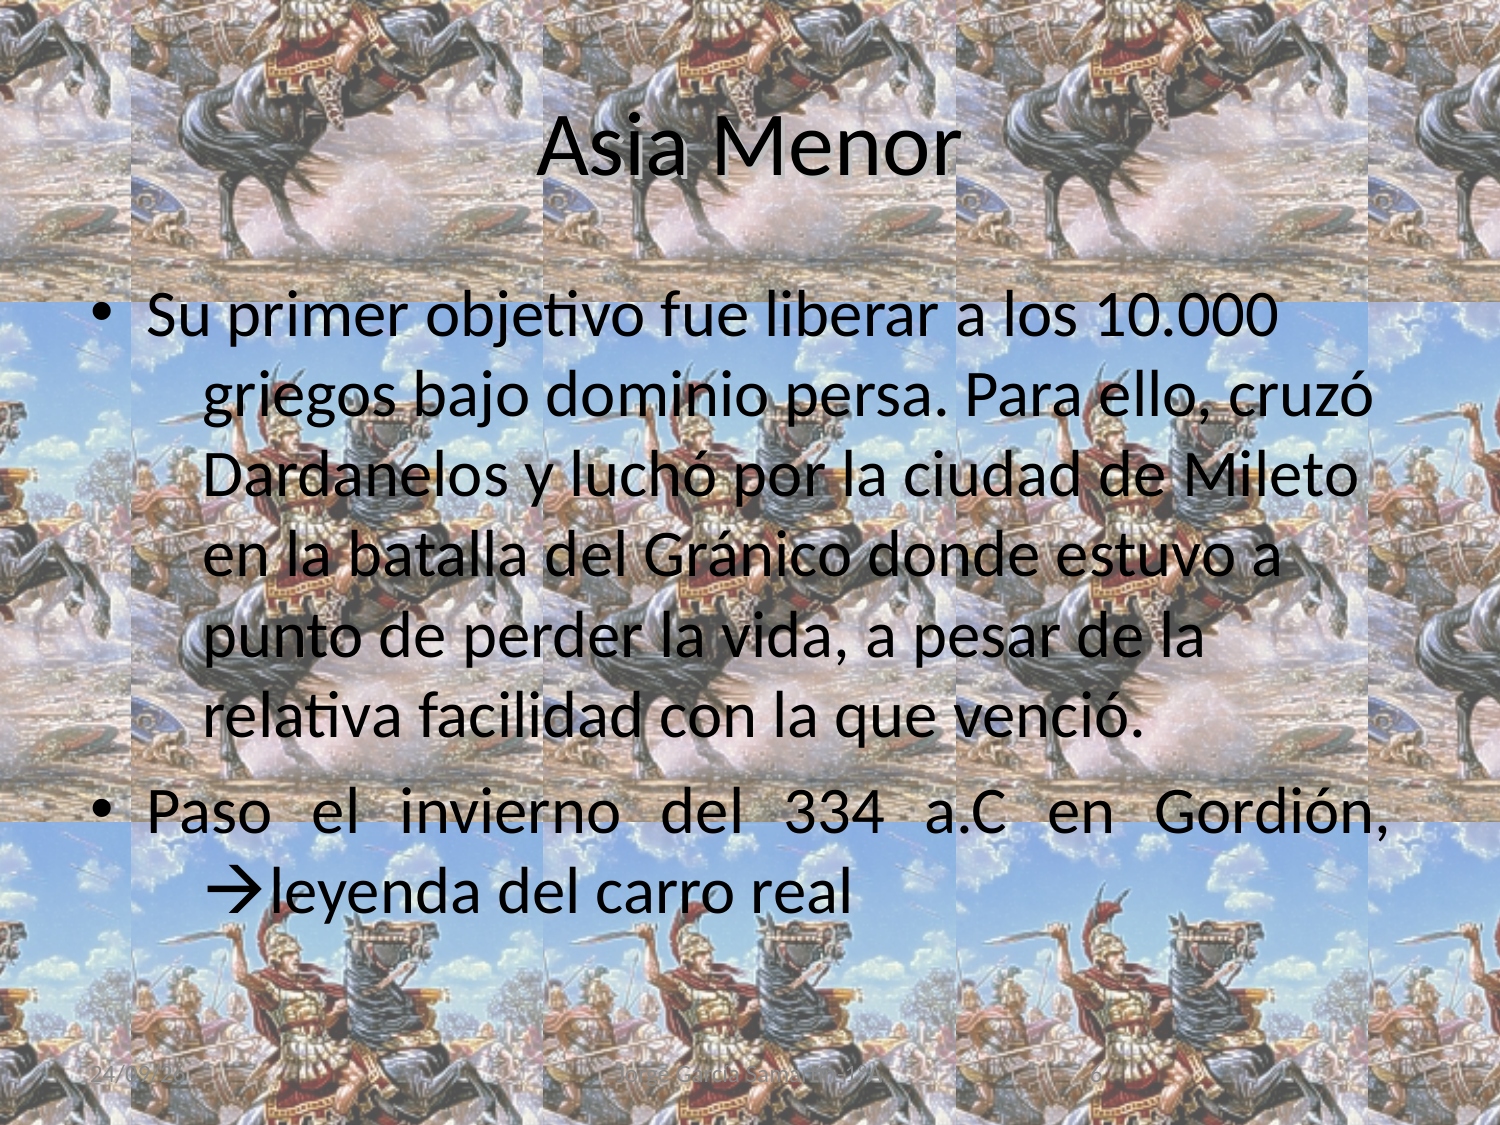

# Asia Menor
Su primer objetivo fue liberar a los 10.000 griegos bajo dominio persa. Para ello, cruzó Dardanelos y luchó por la ciudad de Mileto en la batalla del Gránico donde estuvo a punto de perder la vida, a pesar de la relativa facilidad con la que venció.
Paso el invierno del 334 a.C en Gordión, leyenda del carro real
Jorge García Samartín-1ºA